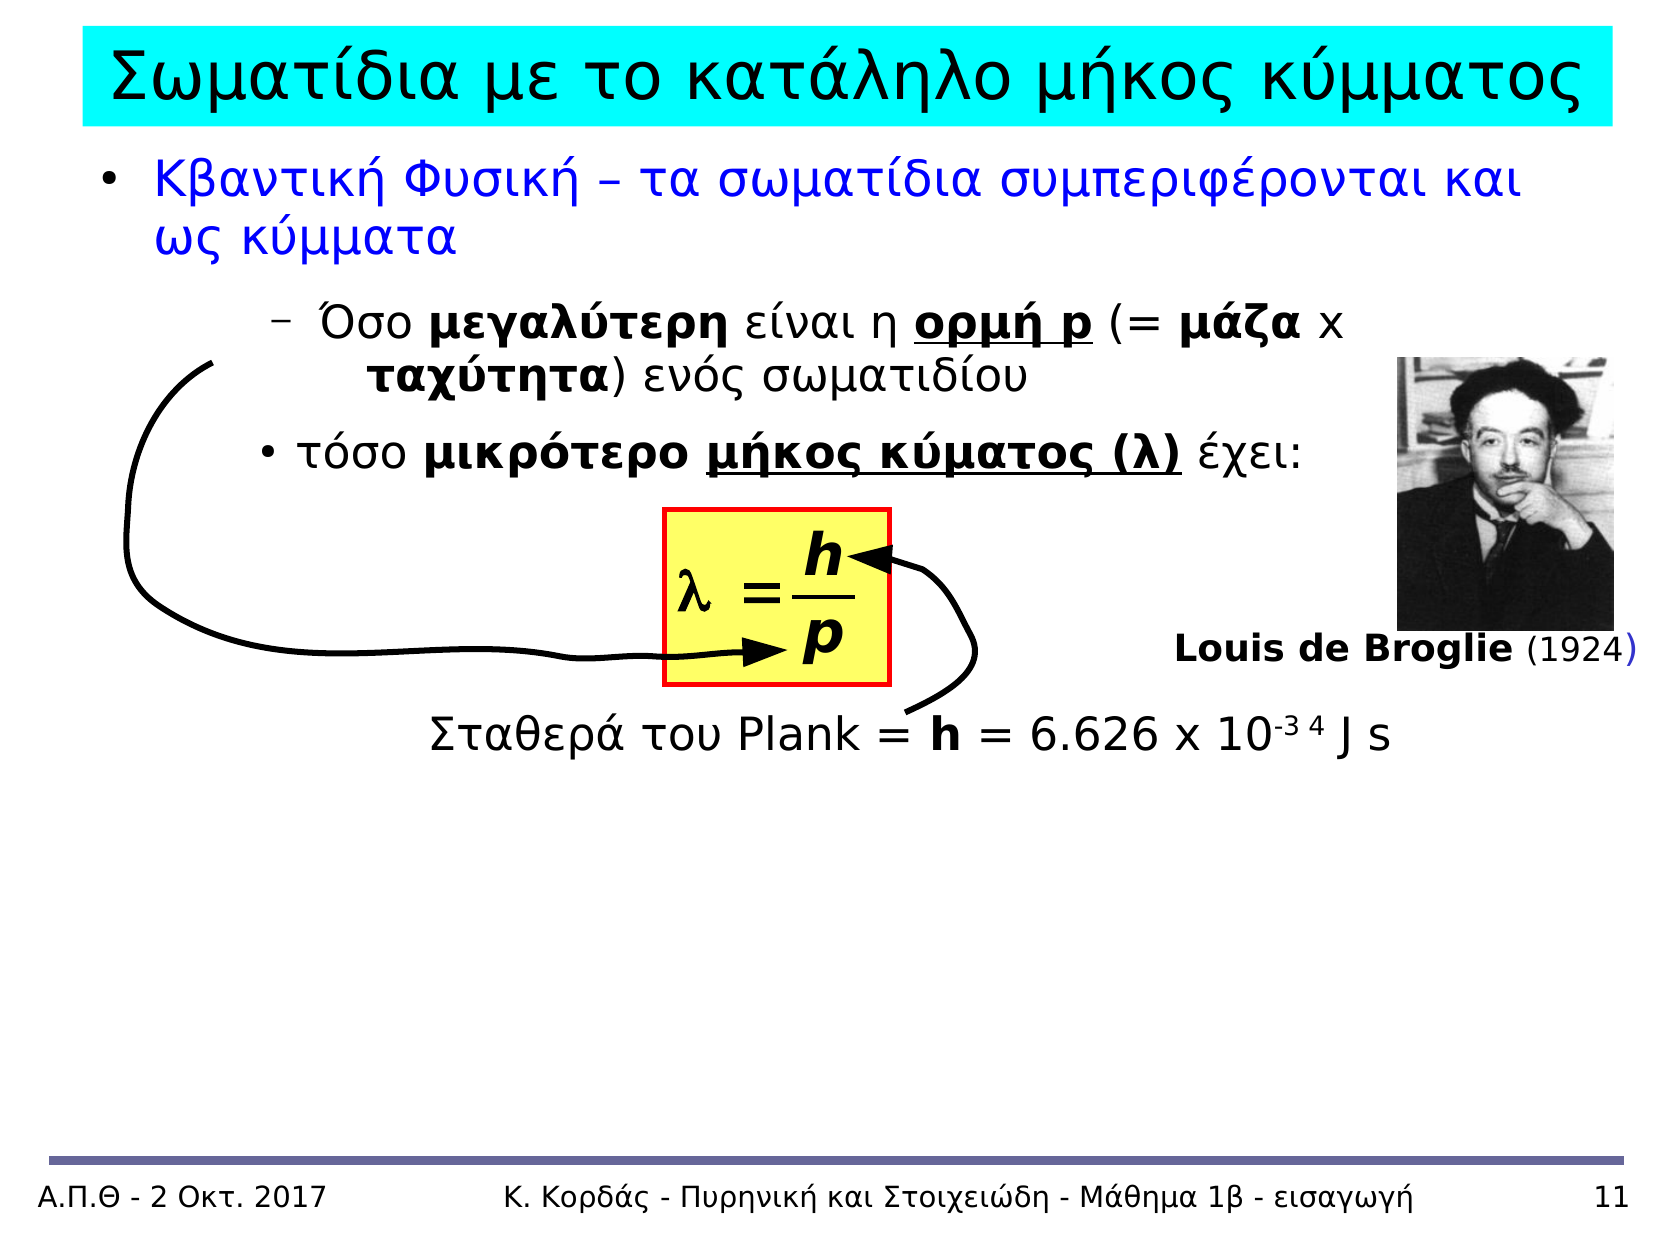

# Σωματίδια με το κατάληλο μήκος κύμματος
Κβαντική Φυσική – τα σωματίδια συμπεριφέρονται και ως κύμματα
Όσο μεγαλύτερη είναι η ορμή p (= μάζα x ταχύτητα) ενός σωματιδίου
τόσο μικρότερο μήκος κύματος (λ) έχει:
h
p

Louis de Broglie (1924)
Σταθερά του Plank = h = 6.626 x 10-3 4 J s
Α.Π.Θ - 2 Οκτ. 2017
Κ. Κορδάς - Πυρηνική και Στοιχειώδη - Μάθημα 1β - εισαγωγή
11